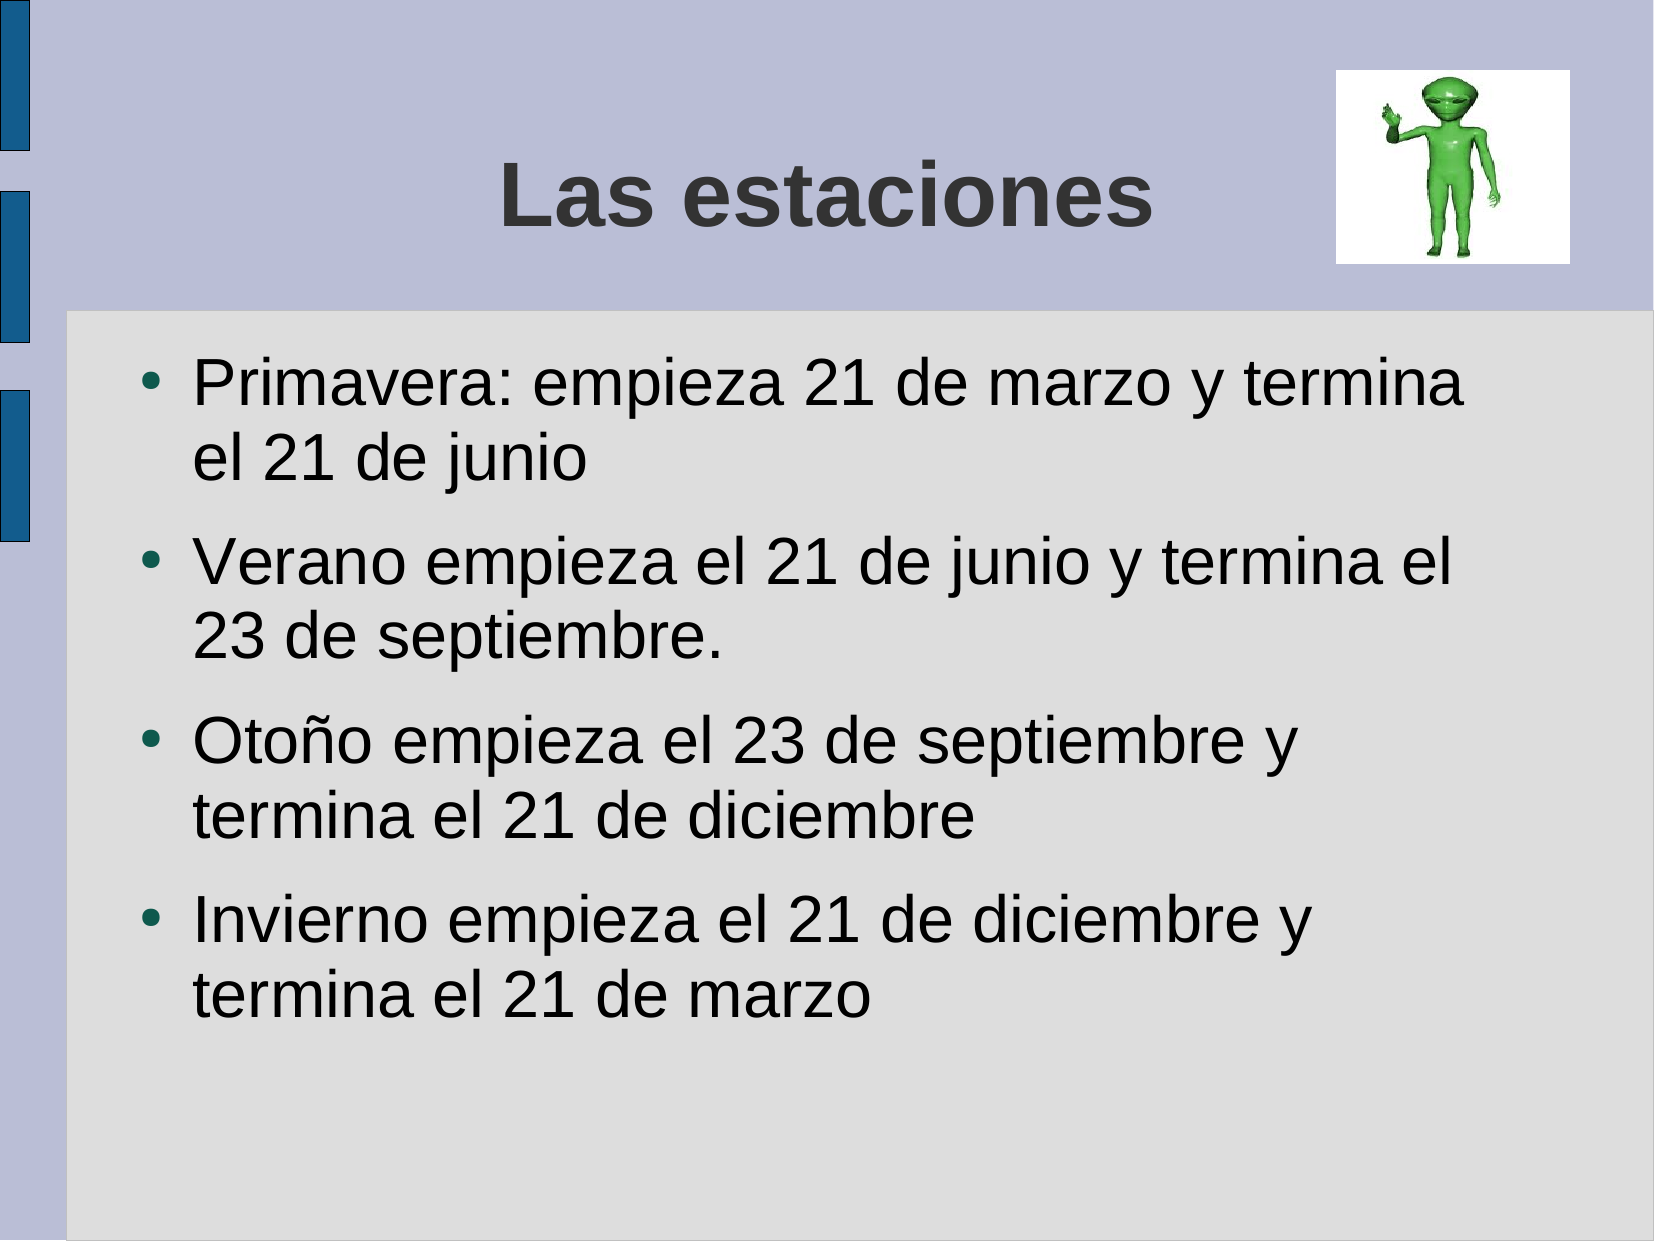

# Las estaciones
Primavera: empieza 21 de marzo y termina el 21 de junio
Verano empieza el 21 de junio y termina el 23 de septiembre.
Otoño empieza el 23 de septiembre y termina el 21 de diciembre
Invierno empieza el 21 de diciembre y termina el 21 de marzo